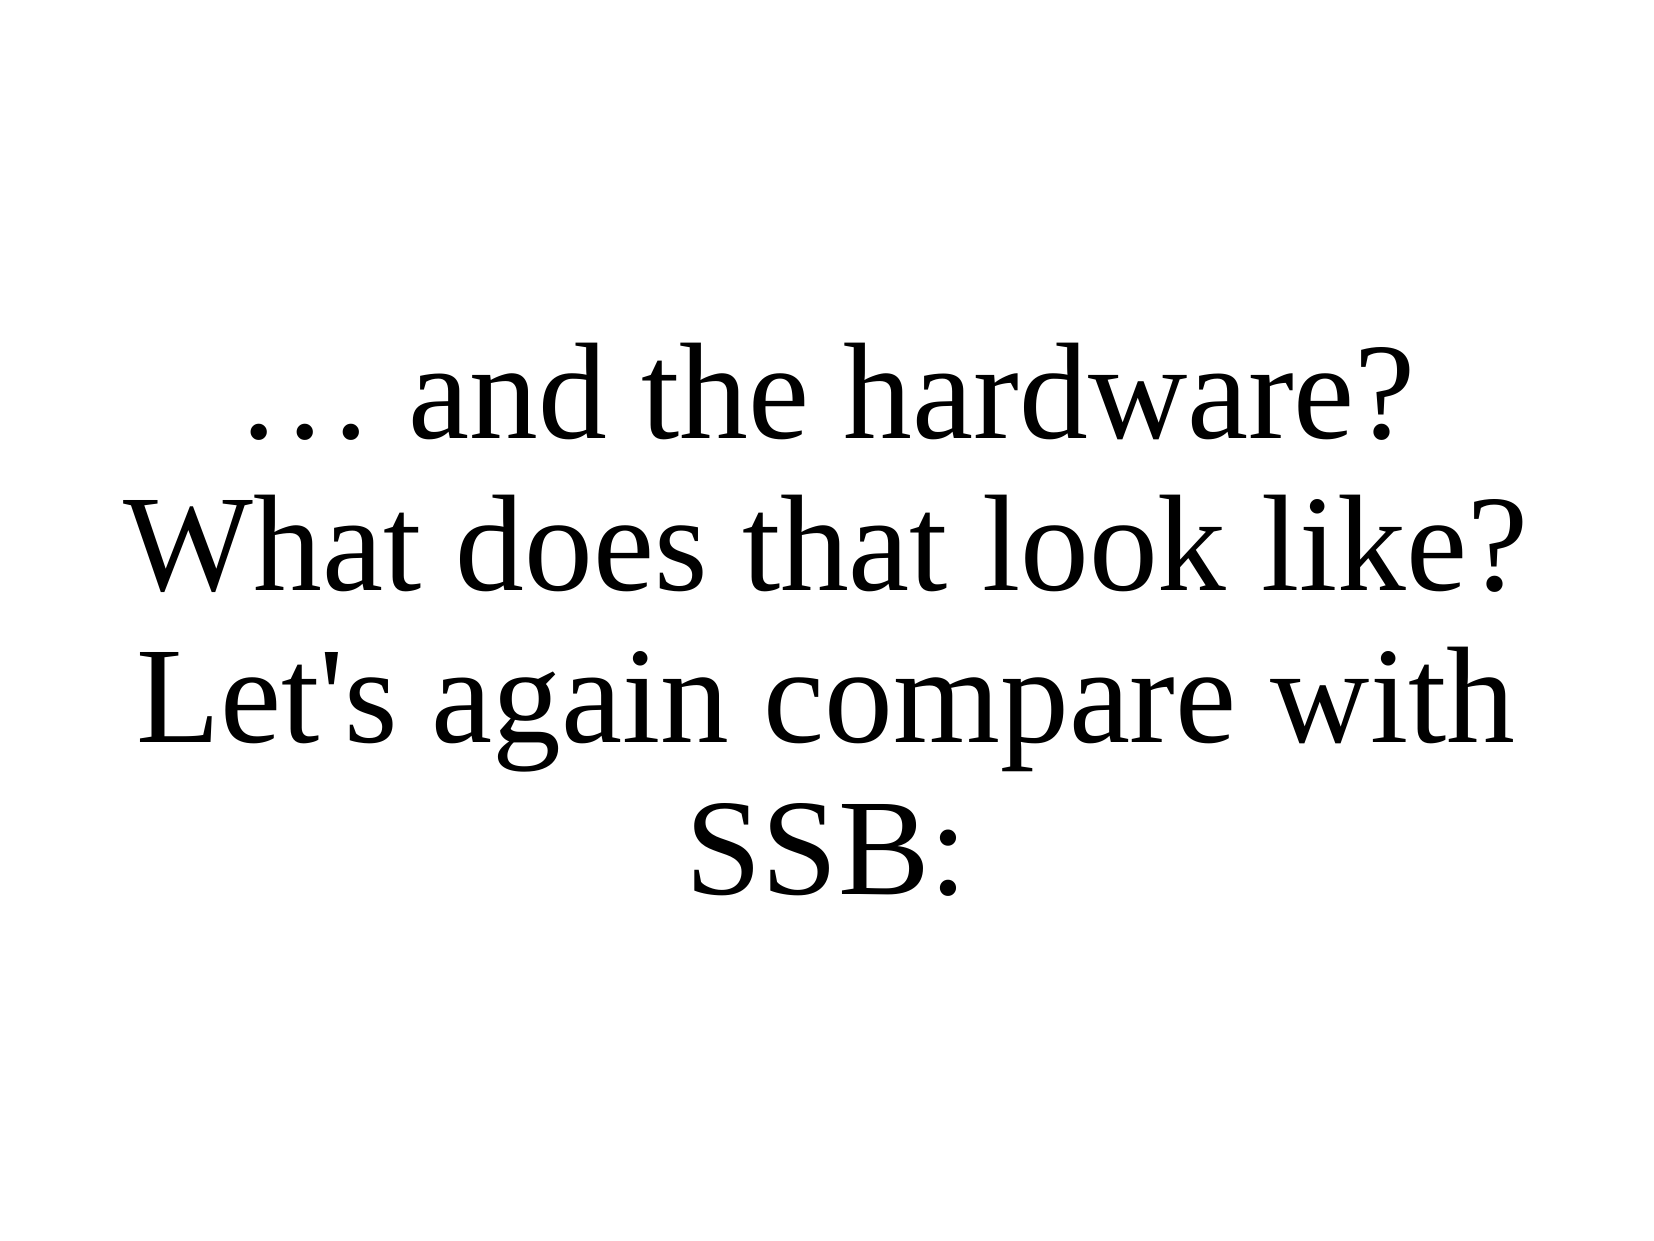

# … and the hardware?
What does that look like?
Let's again compare with SSB: